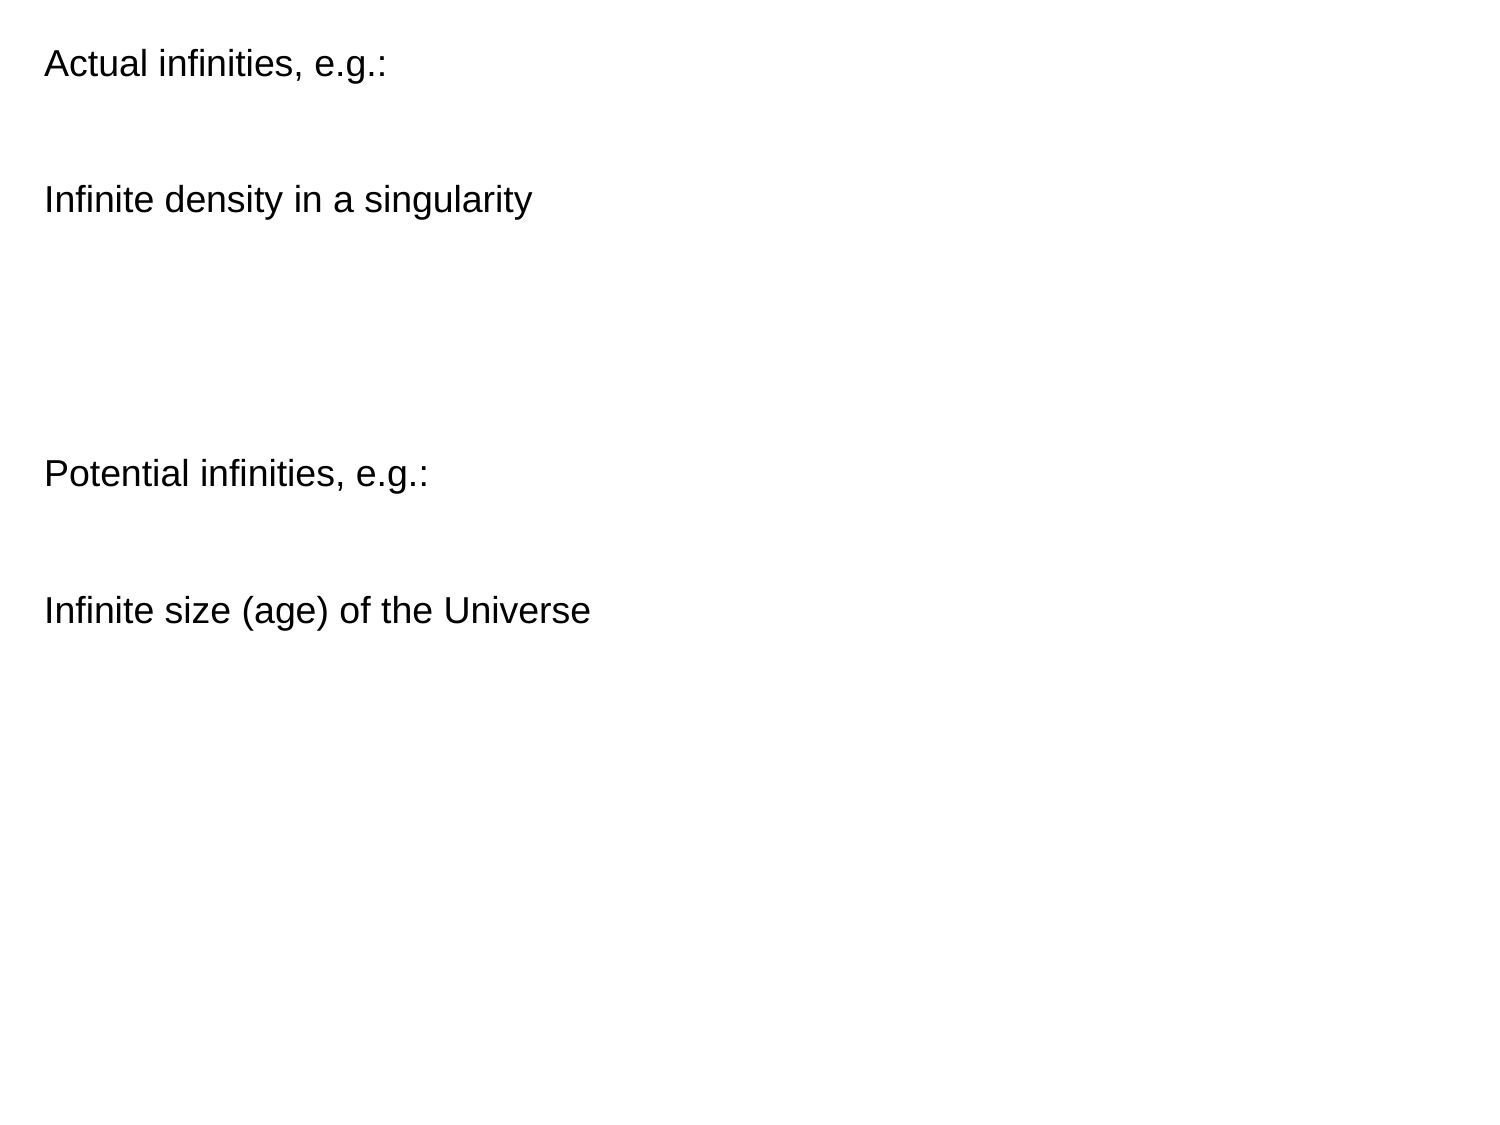

Actual infinities, e.g.:
Infinite density in a singularity
Potential infinities, e.g.:
Infinite size (age) of the Universe